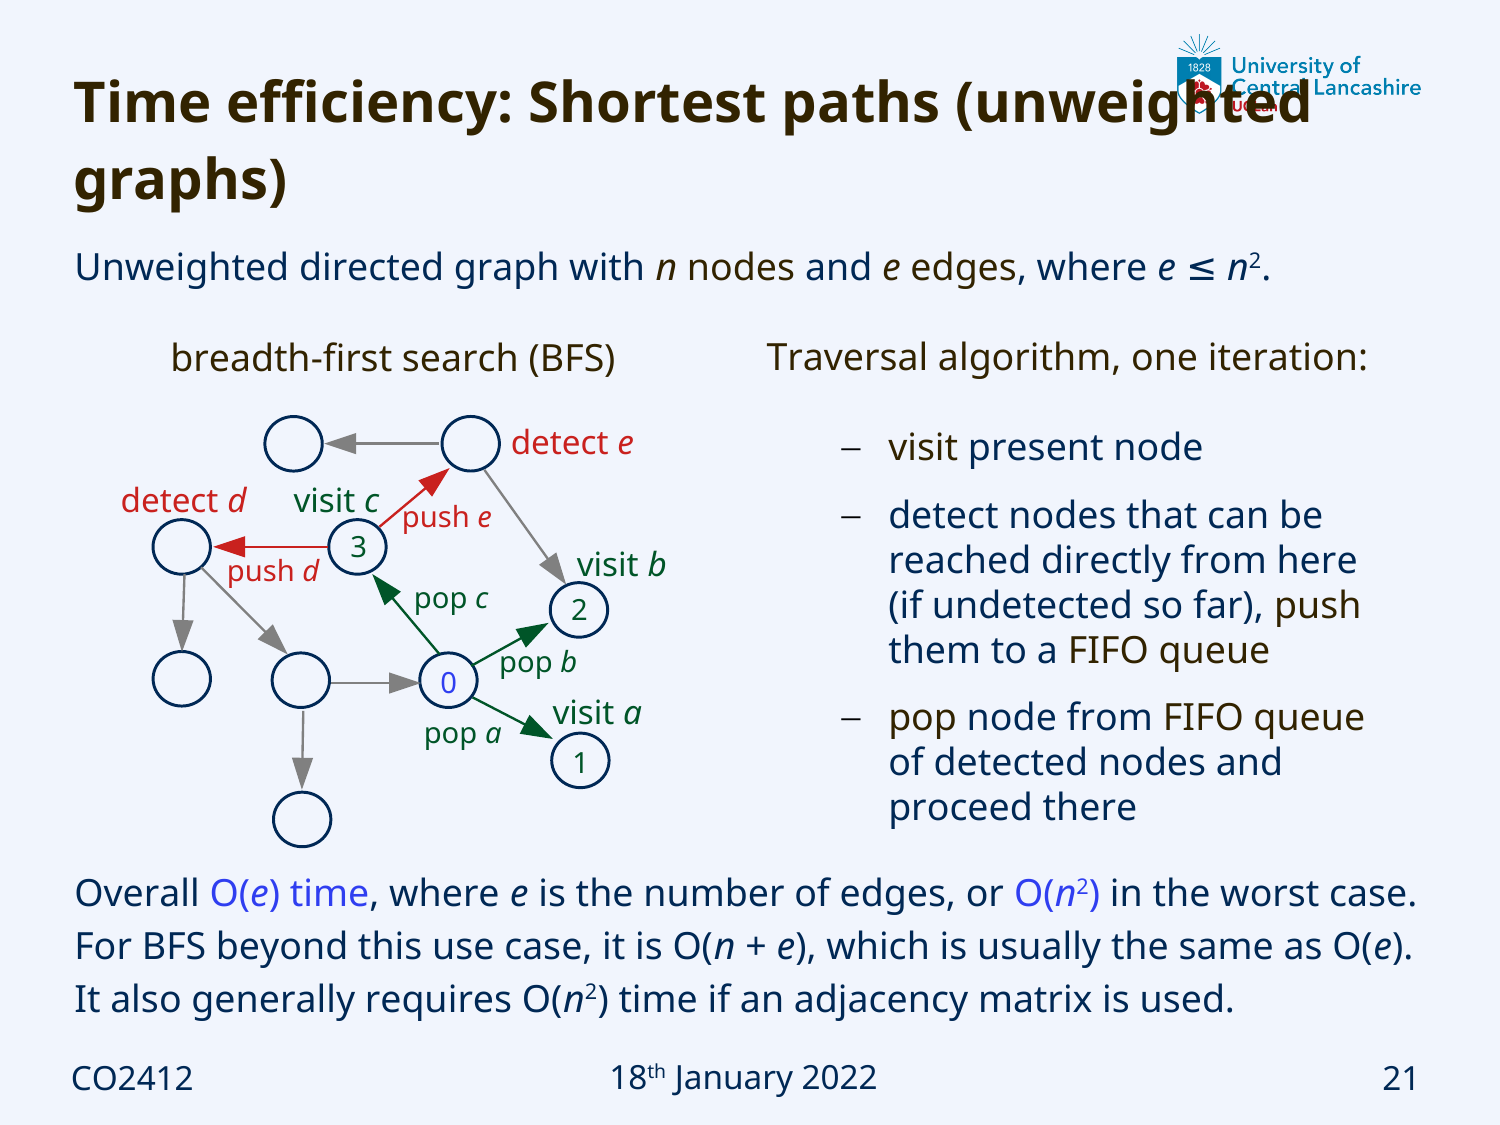

# Time efficiency: Shortest paths (unweighted graphs)
Unweighted directed graph with n nodes and e edges, where e ≤ n2.
Traversal algorithm, one iteration:
visit present node
detect nodes that can be reached directly from here
(if undetected so far), push them to a FIFO queue
pop node from FIFO queue of detected nodes and proceed there
breadth-first search (BFS)
detect e
detect d
visit c
push e
3
visit b
push d
pop c
2
pop b
0
visit a
pop a
1
Overall O(e) time, where e is the number of edges, or O(n2) in the worst case.
For BFS beyond this use case, it is O(n + e), which is usually the same as O(e).
It also generally requires O(n2) time if an adjacency matrix is used.